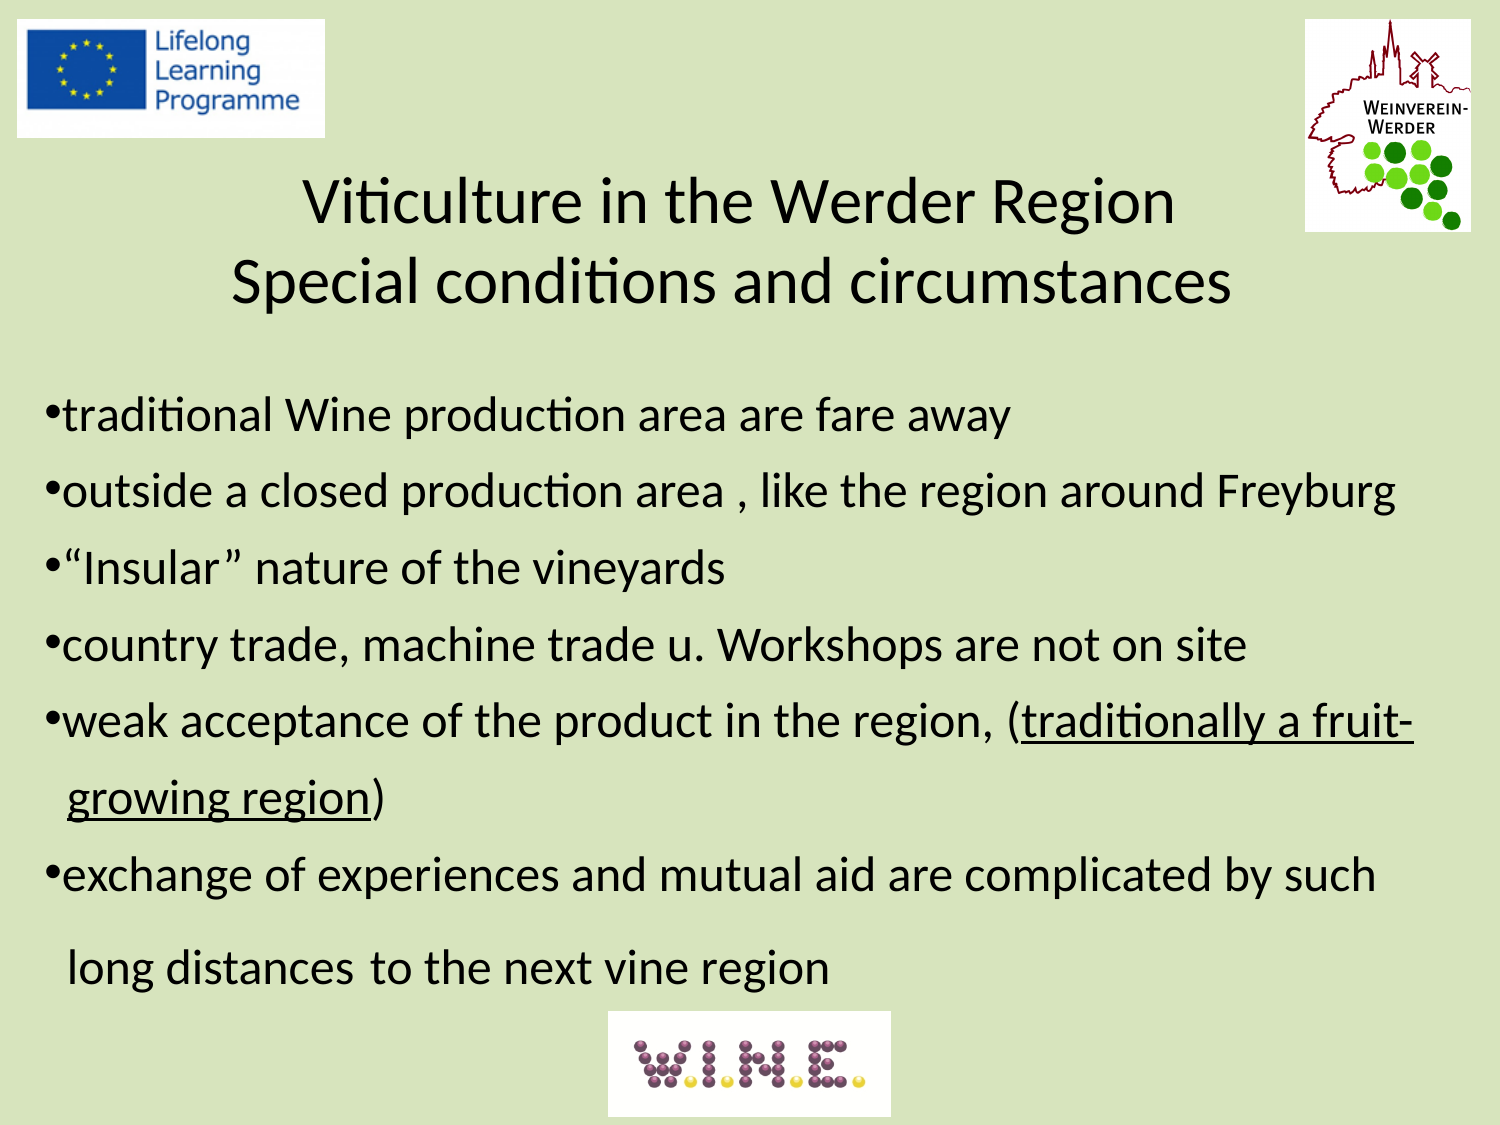

Viticulture in the Werder Region
Special conditions and circumstances
traditional Wine production area are fare away
outside a closed production area , like the region around Freyburg
“Insular” nature of the vineyards
country trade, machine trade u. Workshops are not on site
weak acceptance of the product in the region, (traditionally a fruit-
 growing region)
exchange of experiences and mutual aid are complicated by such
 long distances to the next vine region